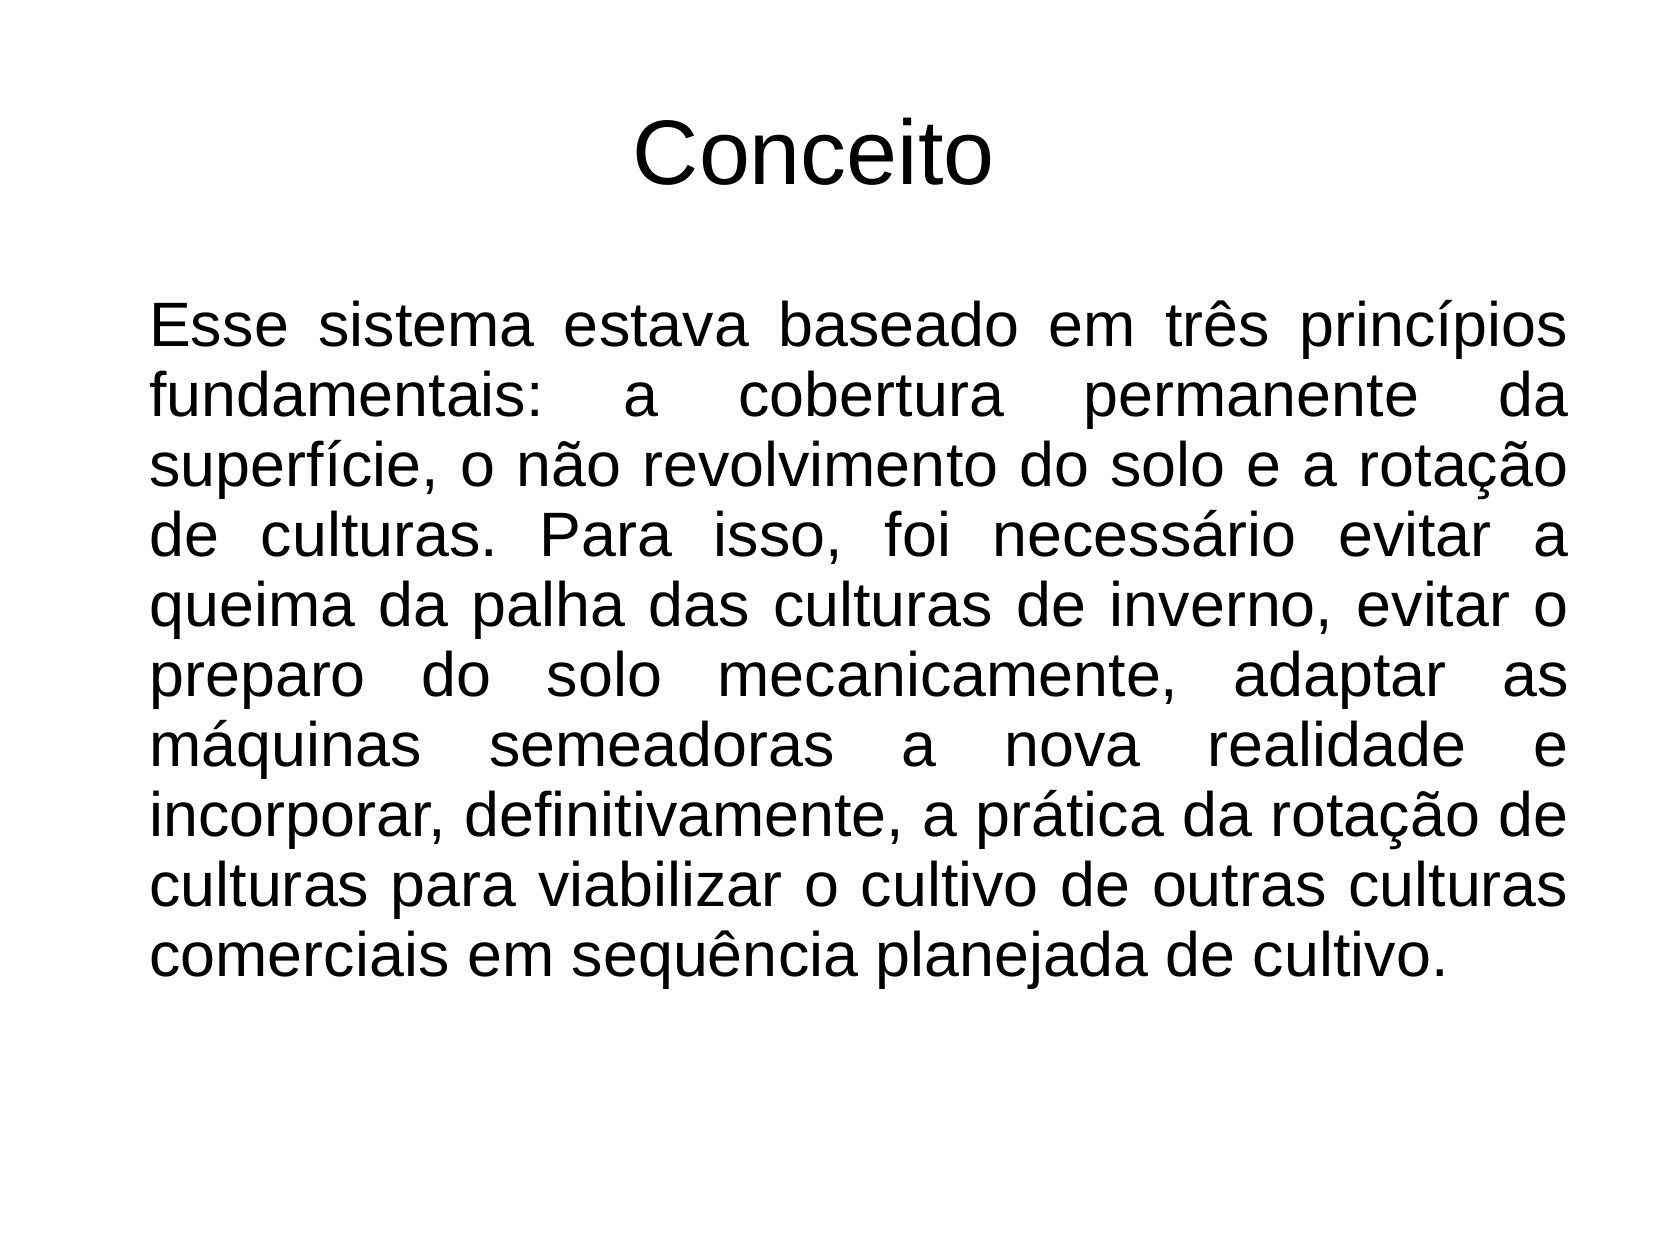

# Conceito
Esse sistema estava baseado em três princípios fundamentais: a cobertura permanente da superfície, o não revolvimento do solo e a rotação de culturas. Para isso, foi necessário evitar a queima da palha das culturas de inverno, evitar o preparo do solo mecanicamente, adaptar as máquinas semeadoras a nova realidade e incorporar, definitivamente, a prática da rotação de culturas para viabilizar o cultivo de outras culturas comerciais em sequência planejada de cultivo.